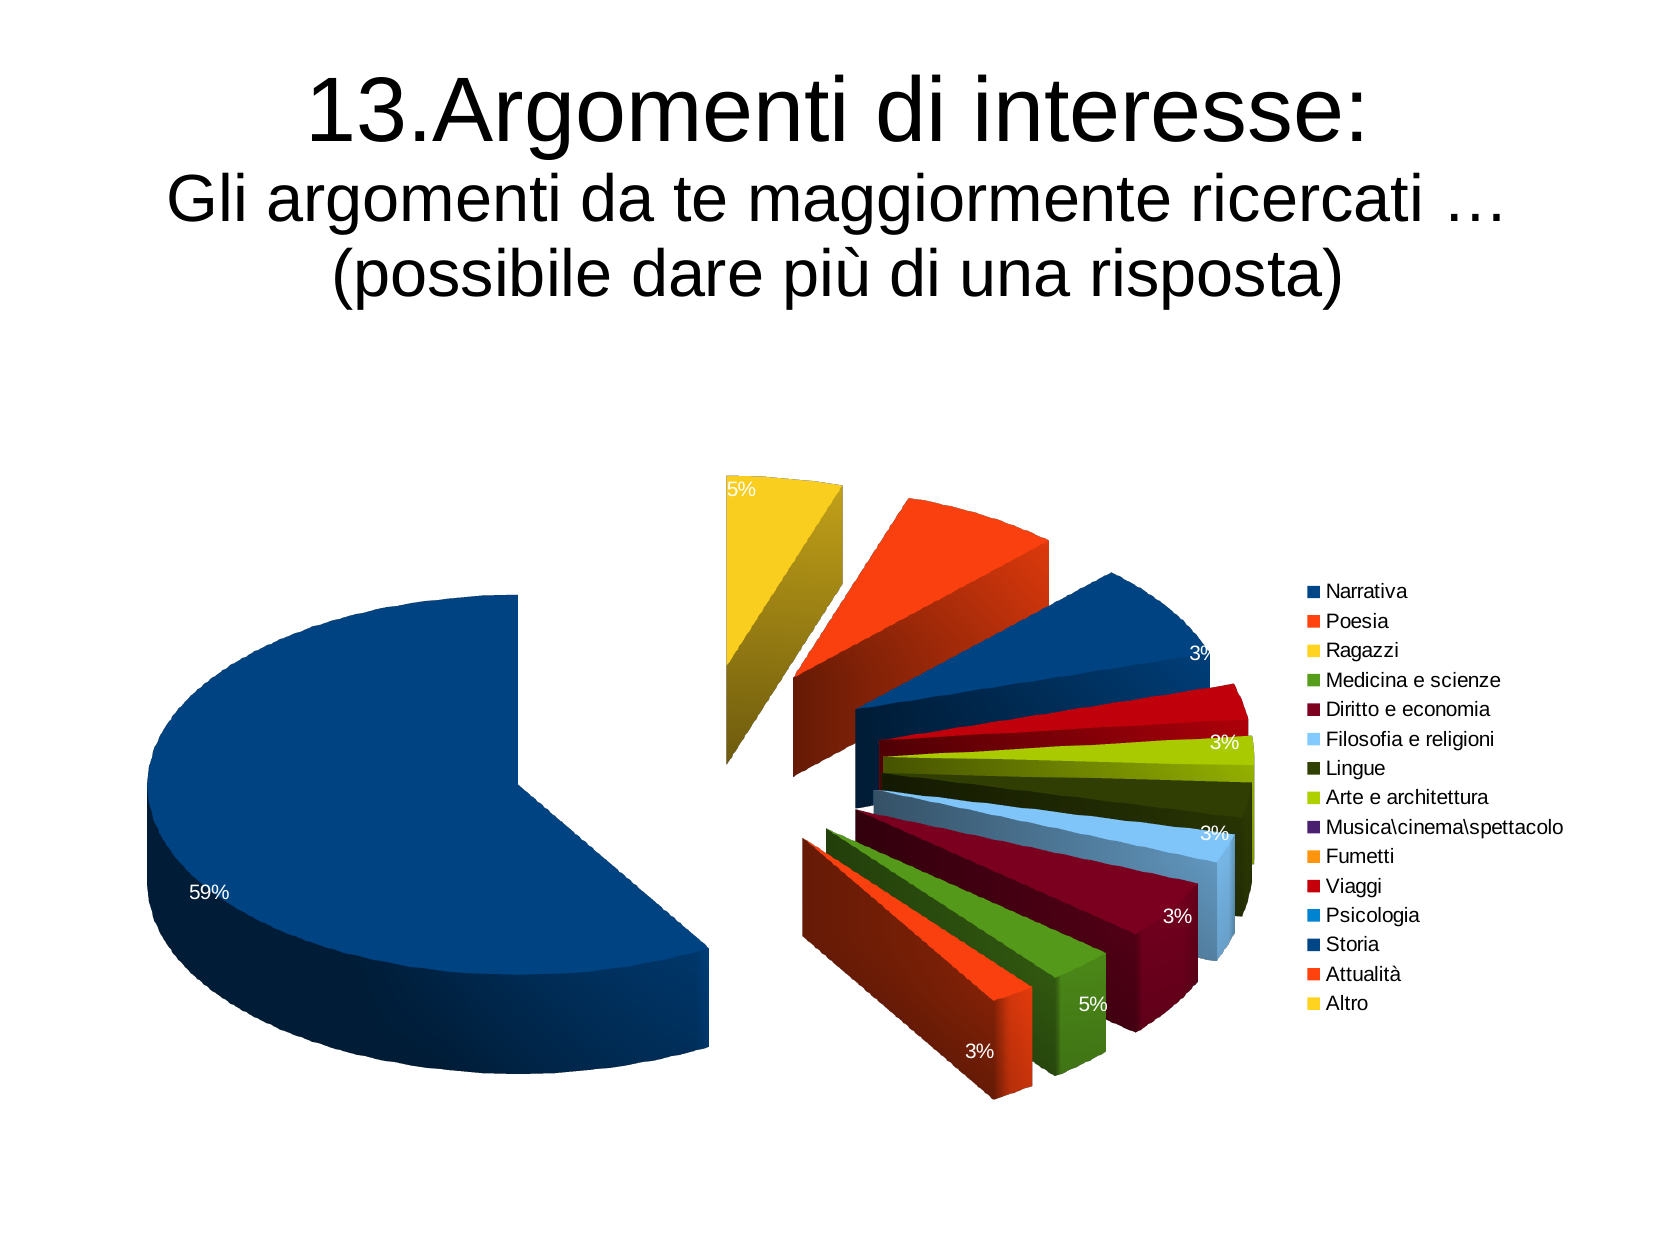

# 13.Argomenti di interesse: Gli argomenti da te maggiormente ricercati … (possibile dare più di una risposta)
[unsupported chart]